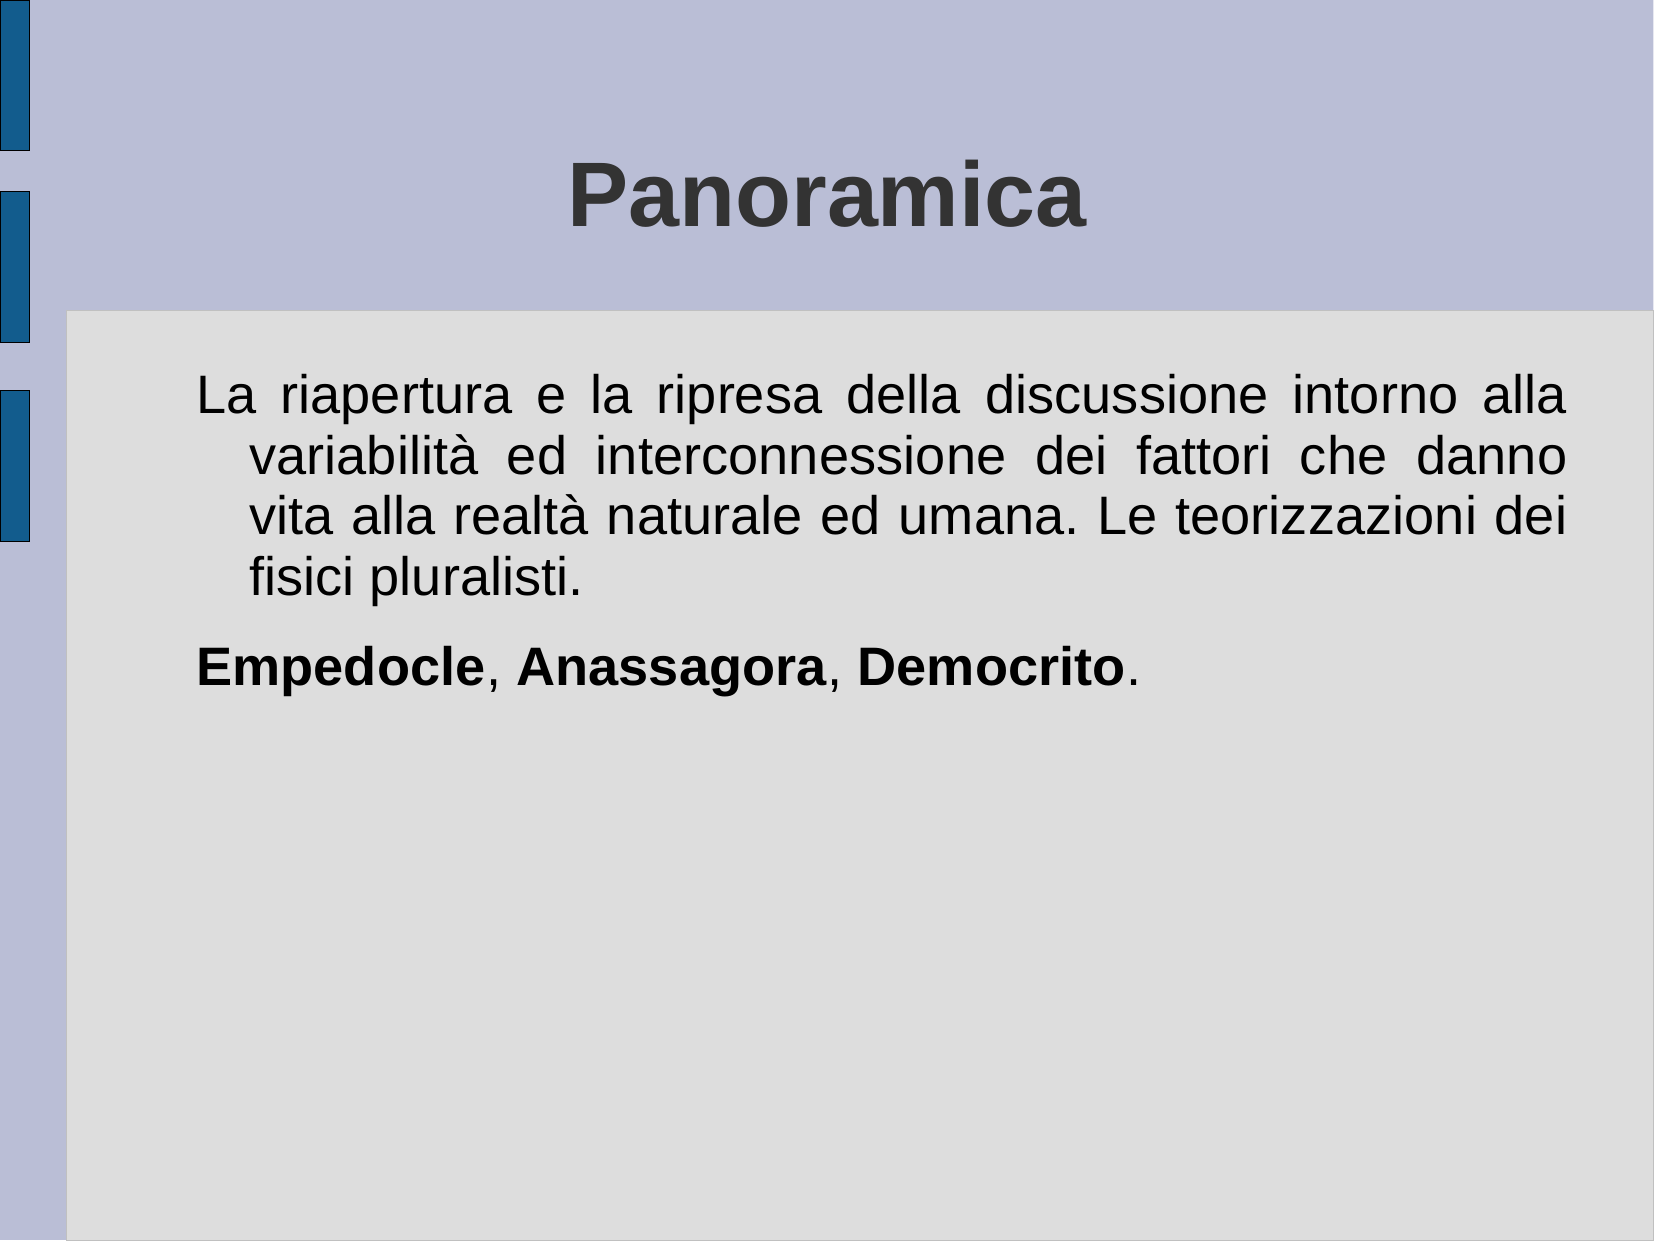

# Panoramica
La riapertura e la ripresa della discussione intorno alla variabilità ed interconnessione dei fattori che danno vita alla realtà naturale ed umana. Le teorizzazioni dei fisici pluralisti.
Empedocle, Anassagora, Democrito.